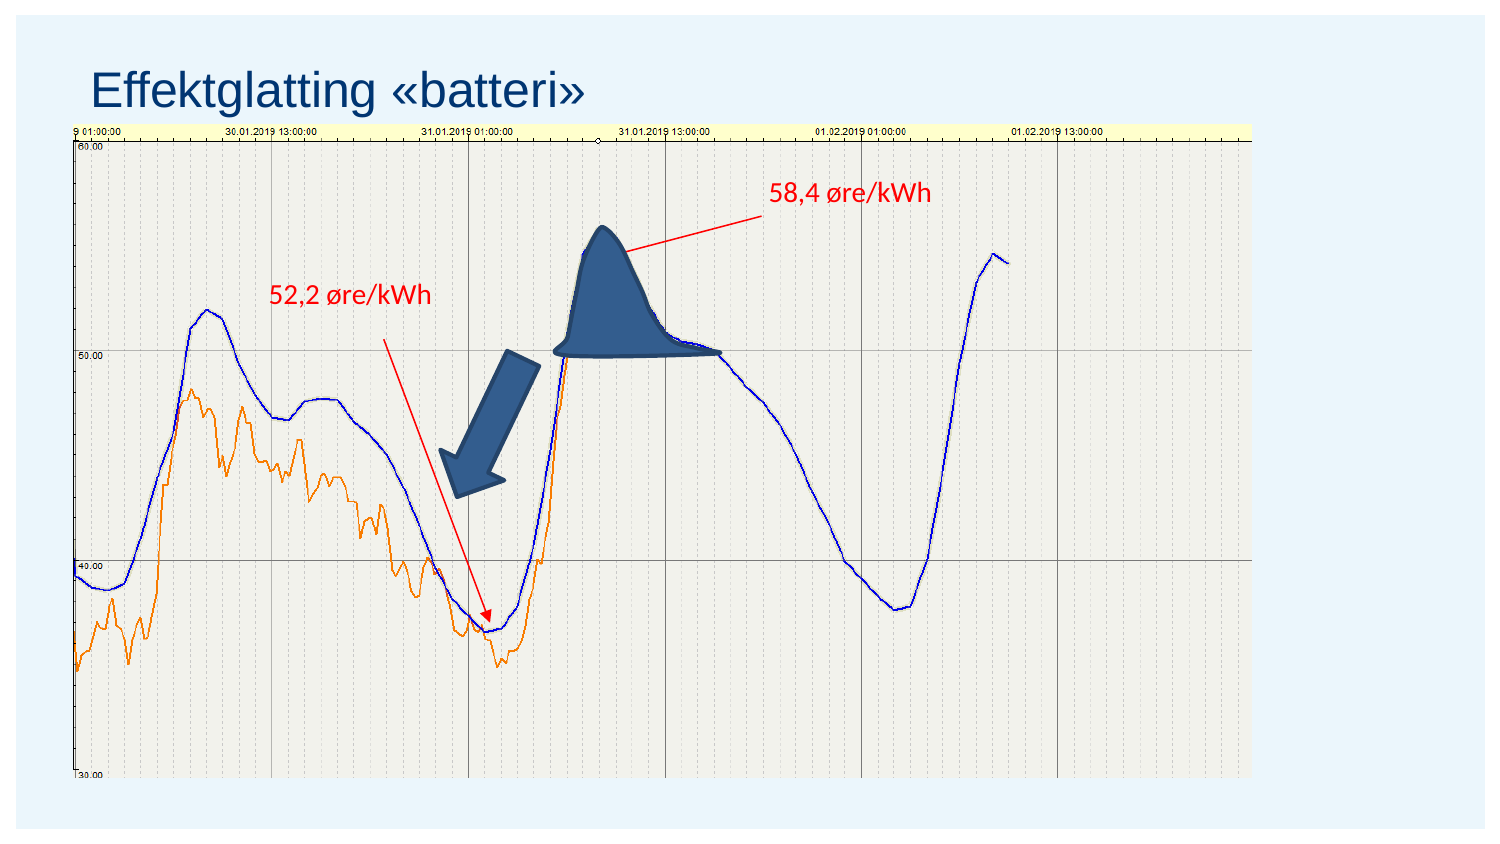

# Effektglatting «batteri»
58,4 øre/kWh
52,2 øre/kWh